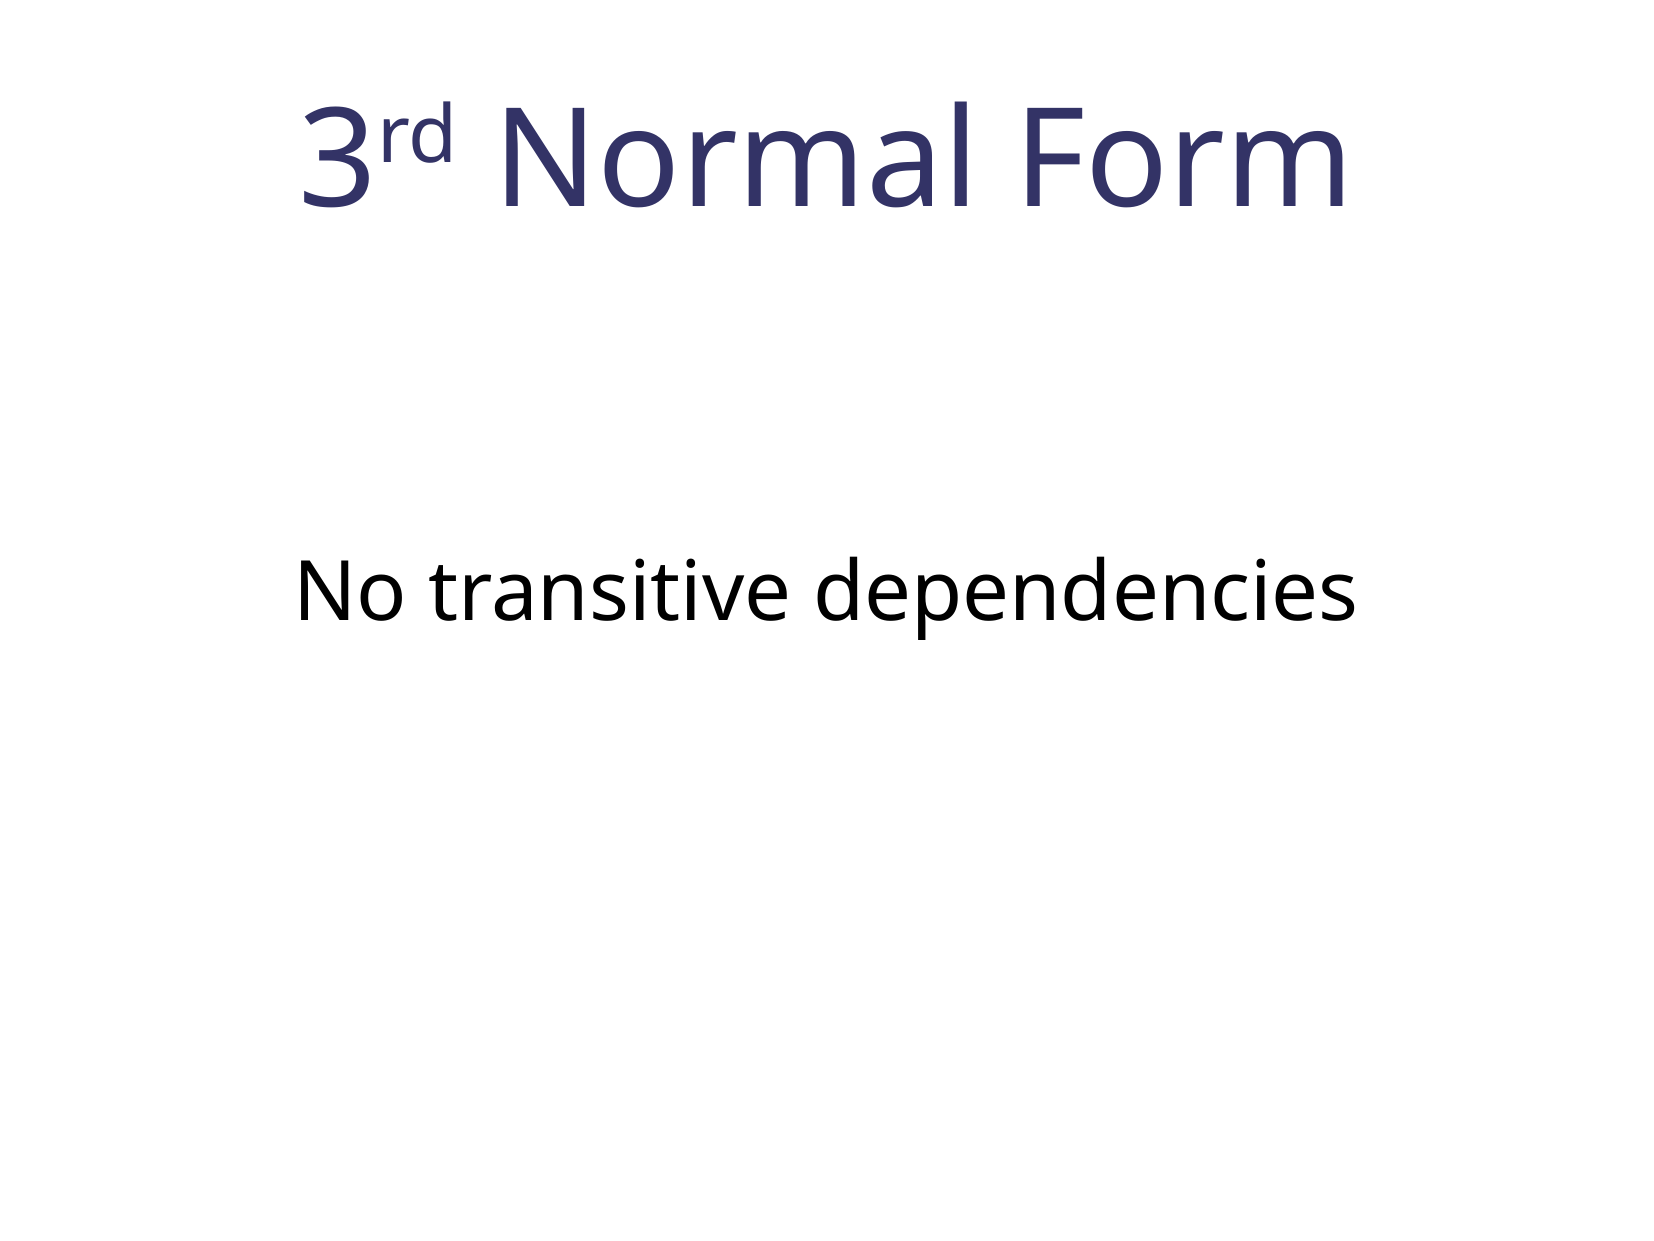

# 3rd Normal Form
No transitive dependencies